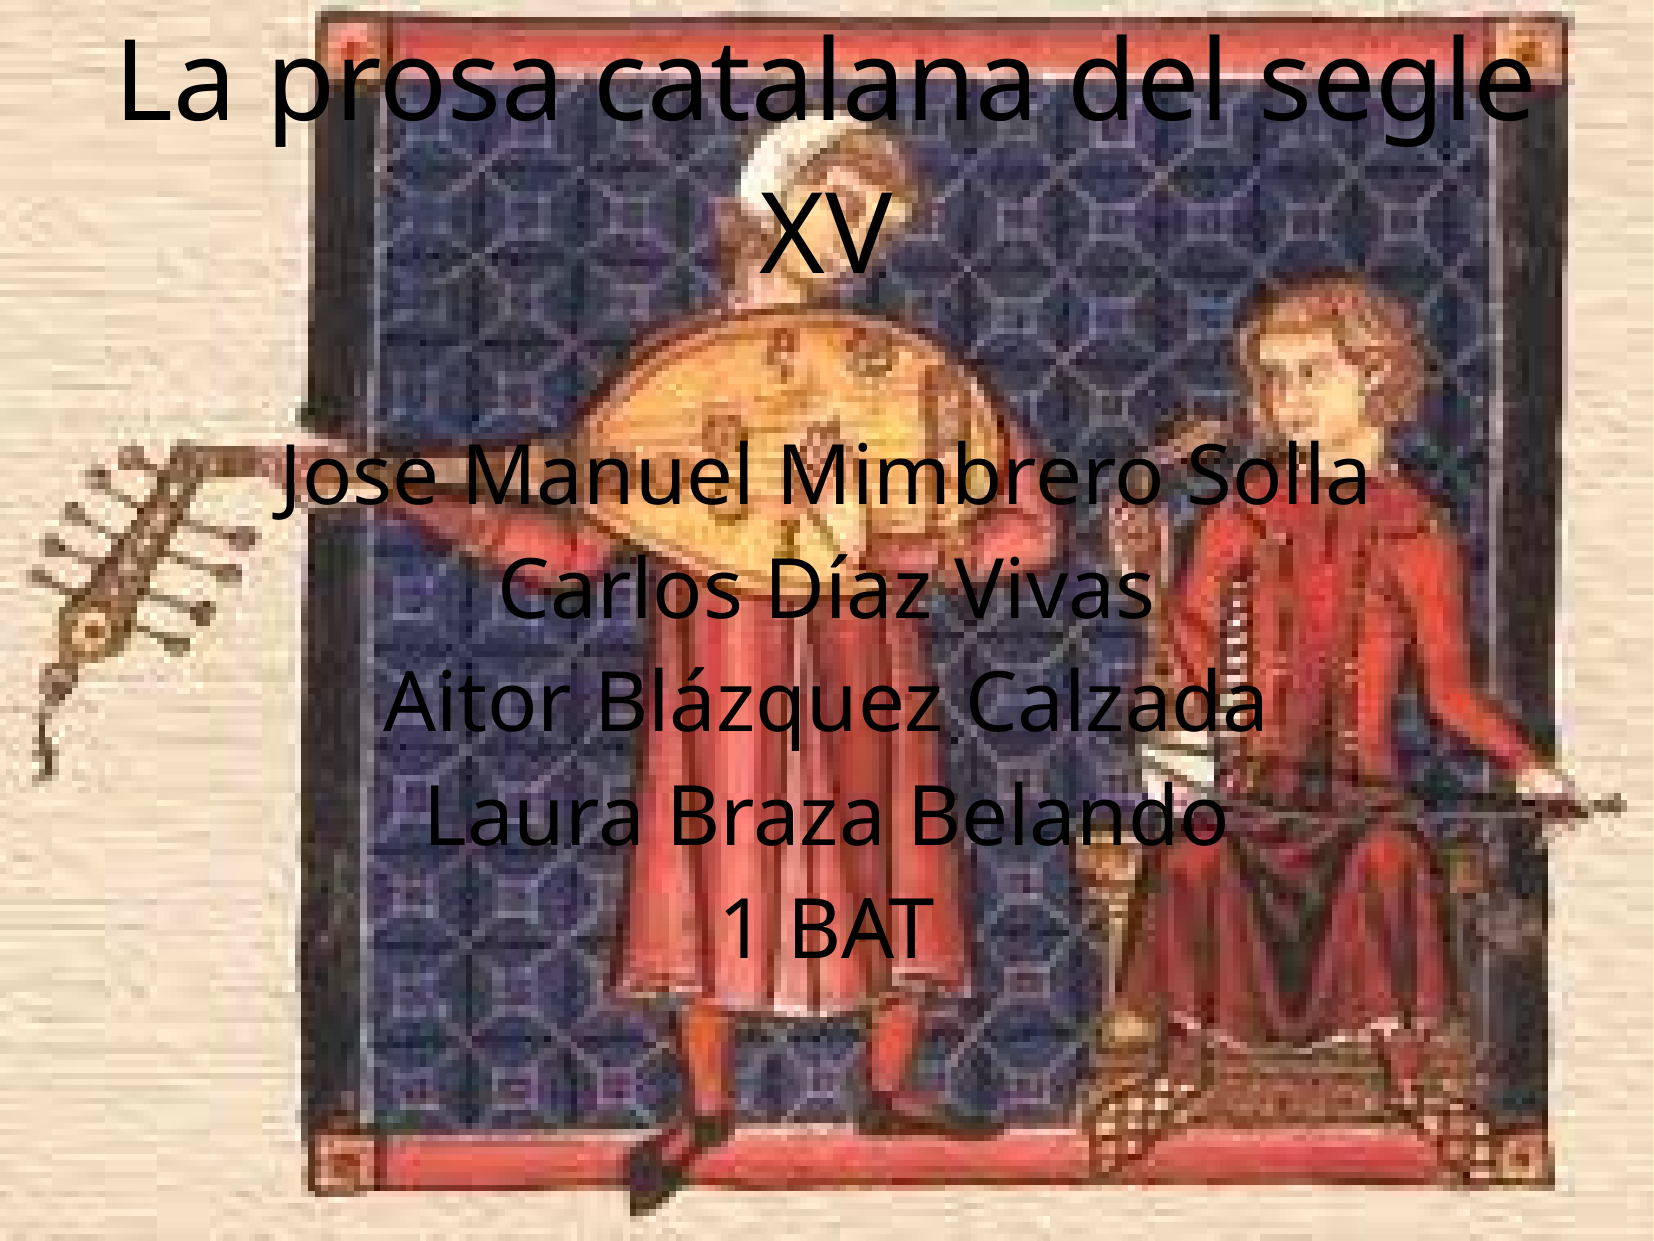

# La prosa catalana del segle XV
Jose Manuel Mimbrero Solla
Carlos Díaz Vivas
Aitor Blázquez Calzada
Laura Braza Belando
1 BAT